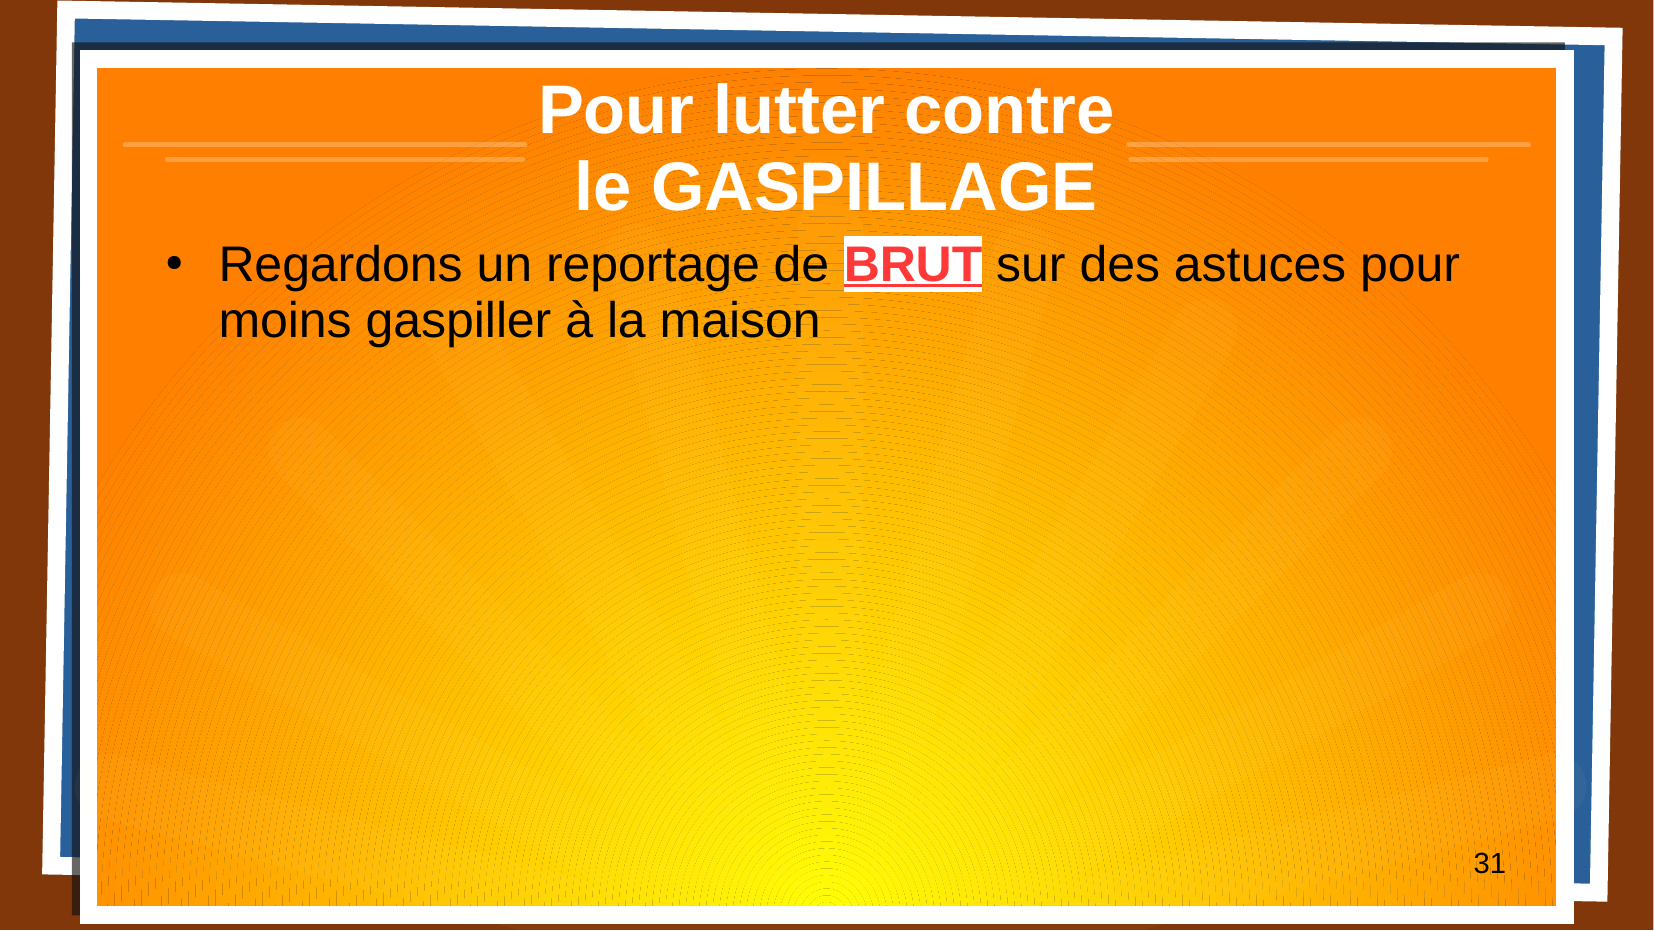

# Pour lutter contre le GASPILLAGE
Regardons un reportage de BRUT sur des astuces pour moins gaspiller à la maison
31